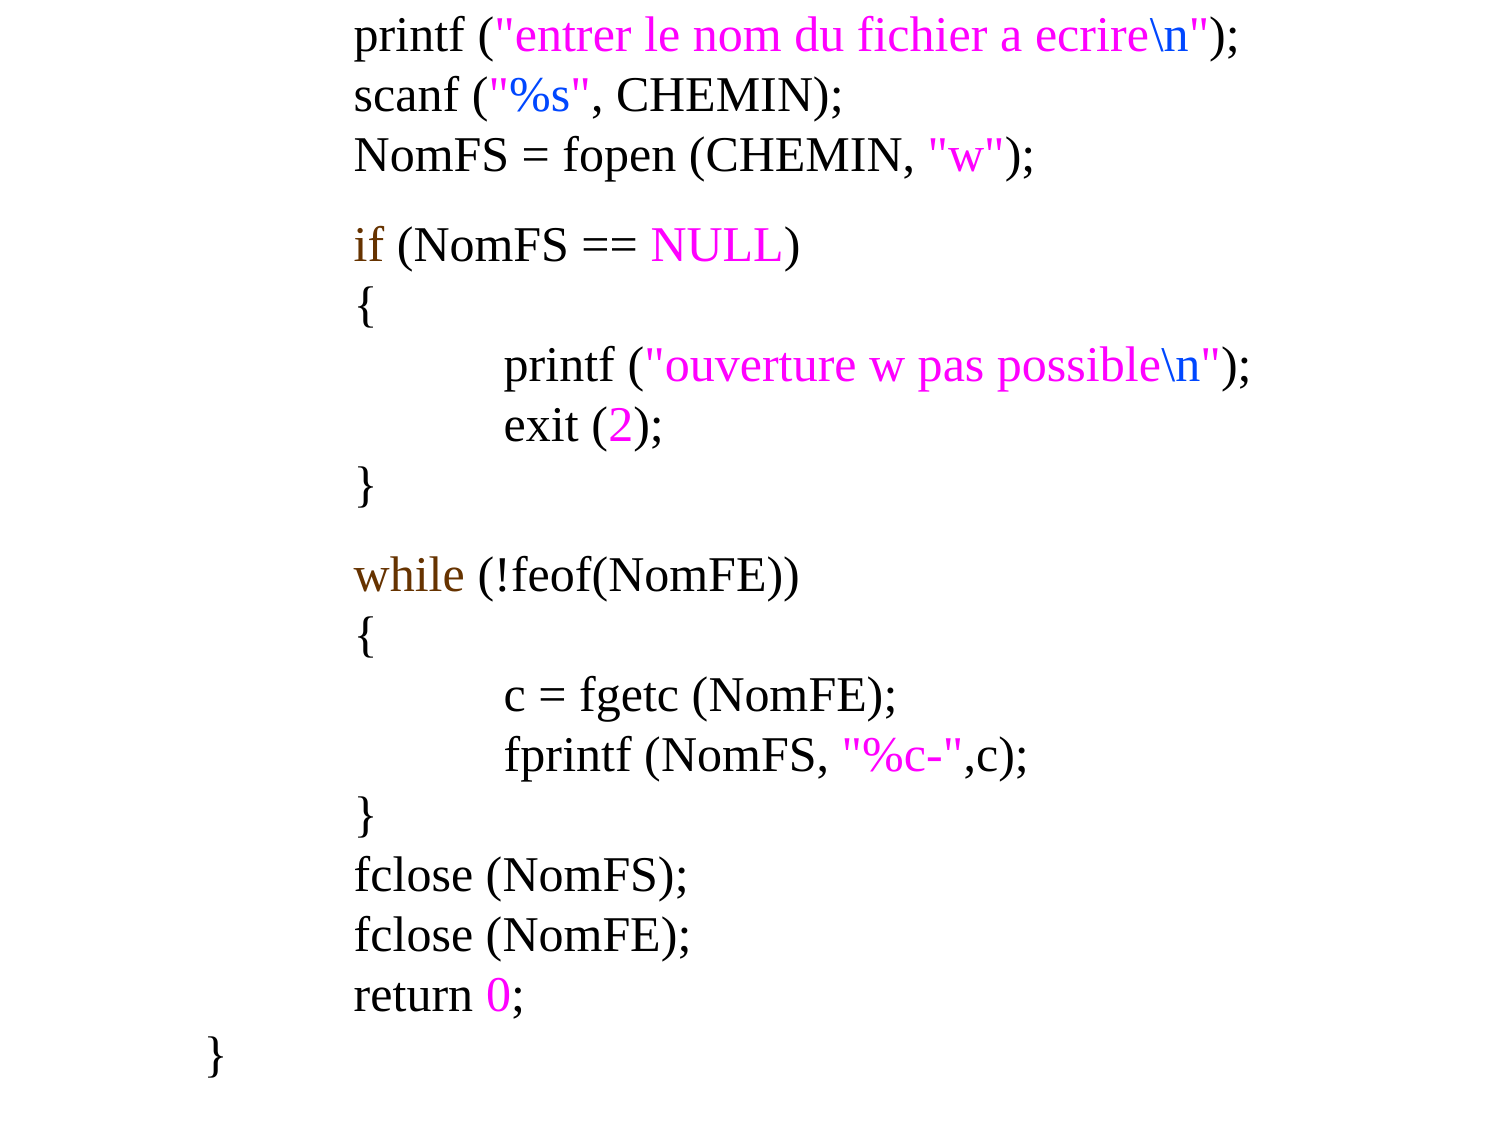

printf ("entrer le nom du fichier a ecrire\n");
	scanf ("%s", CHEMIN);
	NomFS = fopen (CHEMIN, "w");
	if (NomFS == NULL)
	{
		printf ("ouverture w pas possible\n");
		exit (2);
	}
	while (!feof(NomFE))
	{
		c = fgetc (NomFE);
		fprintf (NomFS, "%c-",c);
	}
	fclose (NomFS);
	fclose (NomFE);
	return 0;
}